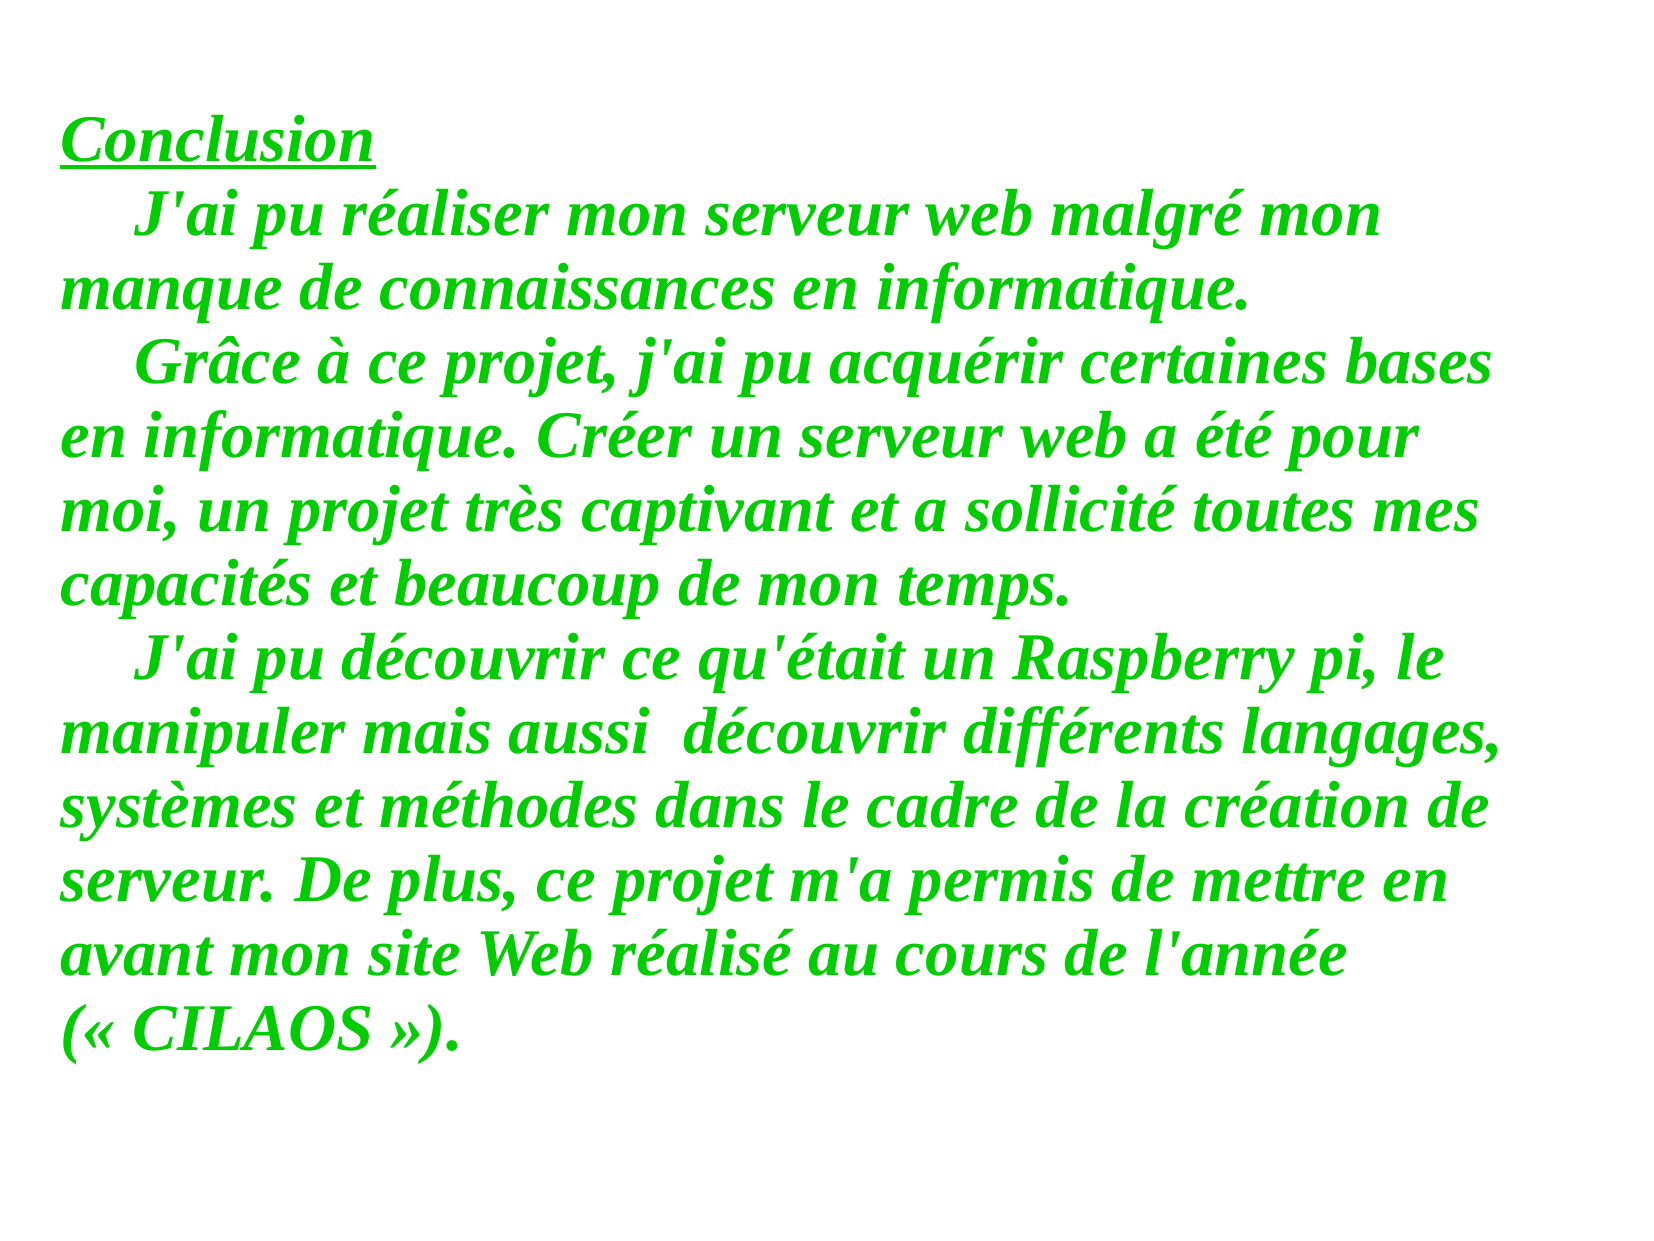

# Conclusion
	J'ai pu réaliser mon serveur web malgré mon manque de connaissances en informatique.
	Grâce à ce projet, j'ai pu acquérir certaines bases en informatique. Créer un serveur web a été pour moi, un projet très captivant et a sollicité toutes mes capacités et beaucoup de mon temps.
	J'ai pu découvrir ce qu'était un Raspberry pi, le manipuler mais aussi  découvrir différents langages, systèmes et méthodes dans le cadre de la création de serveur. De plus, ce projet m'a permis de mettre en avant mon site Web réalisé au cours de l'année (« CILAOS »).